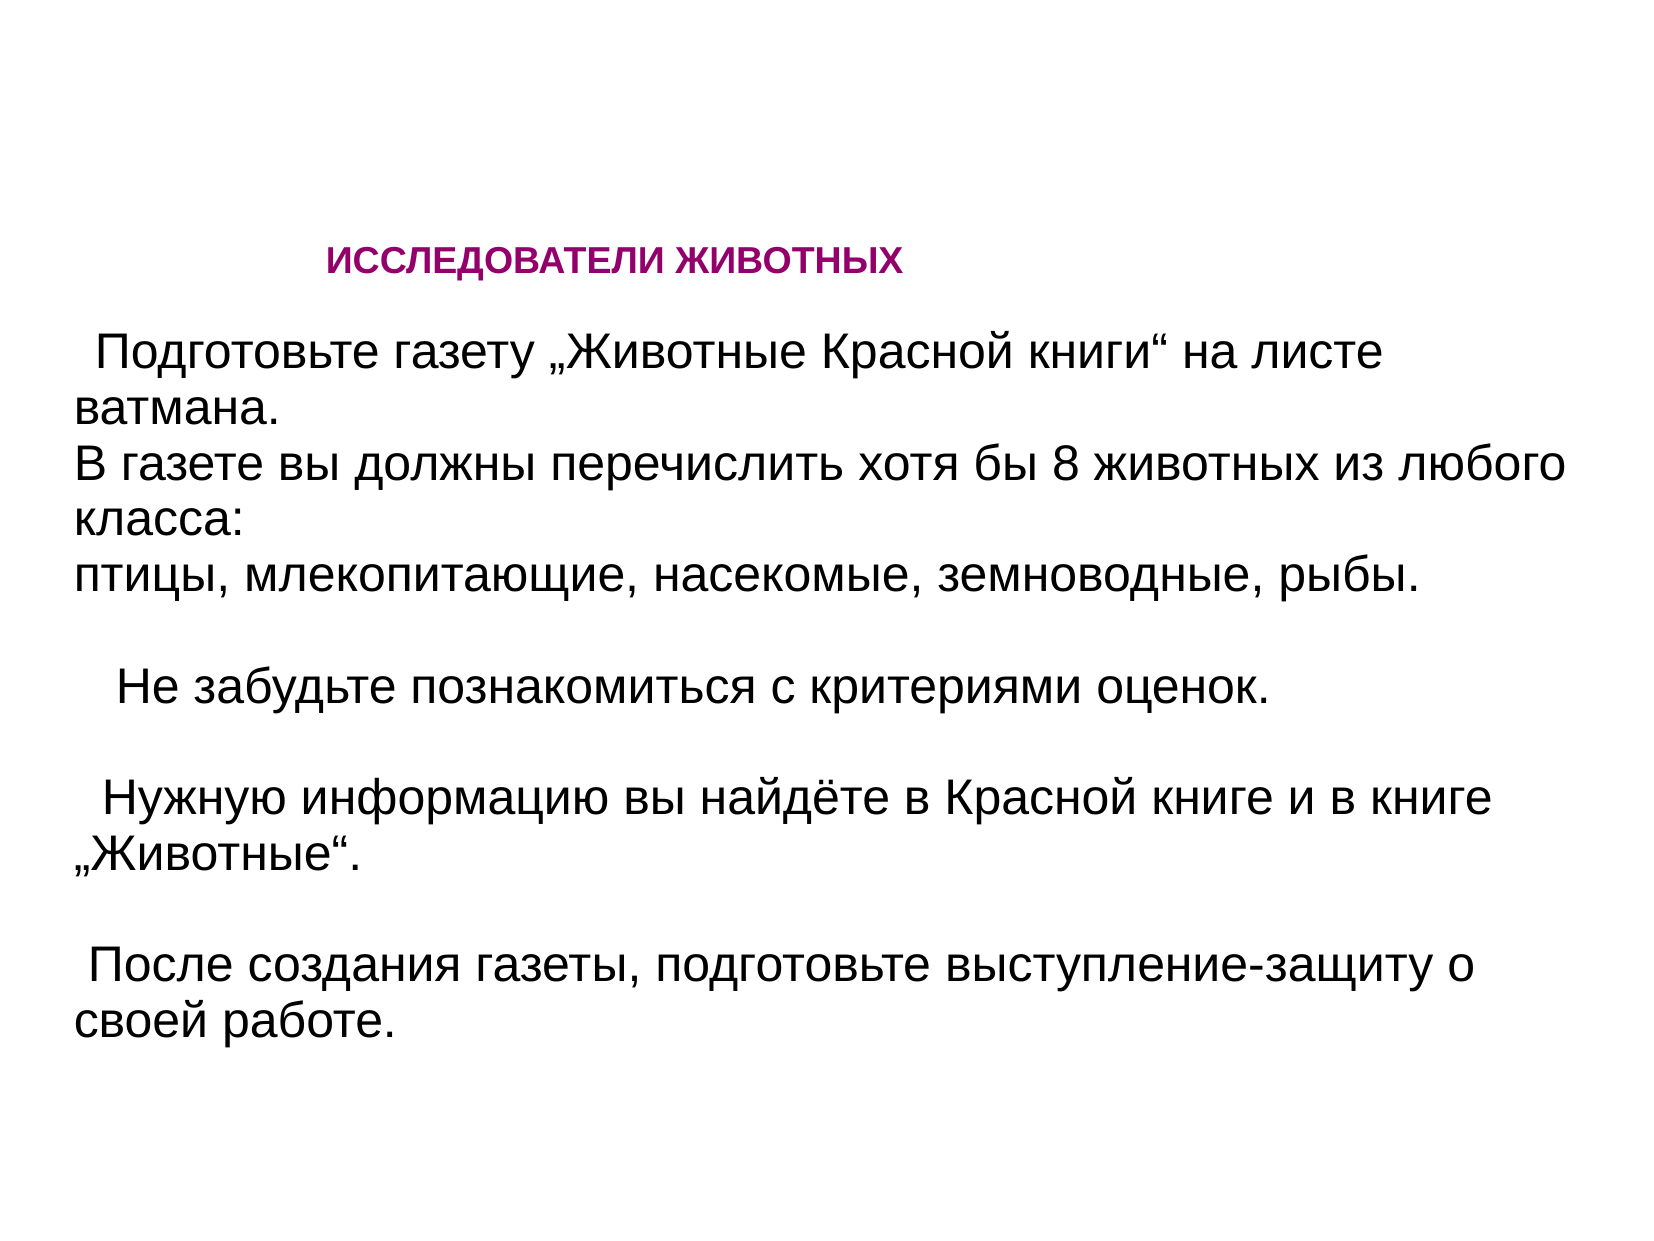

ИССЛЕДОВАТЕЛИ ЖИВОТНЫХ
 Подготовьте газету „Животные Красной книги“ на листе ватмана.
В газете вы должны перечислить хотя бы 8 животных из любого класса:
птицы, млекопитающие, насекомые, земноводные, рыбы.
 Не забудьте познакомиться с критериями оценок.
 Нужную информацию вы найдёте в Красной книге и в книге „Животные“.
 После создания газеты, подготовьте выступление-защиту о своей работе.